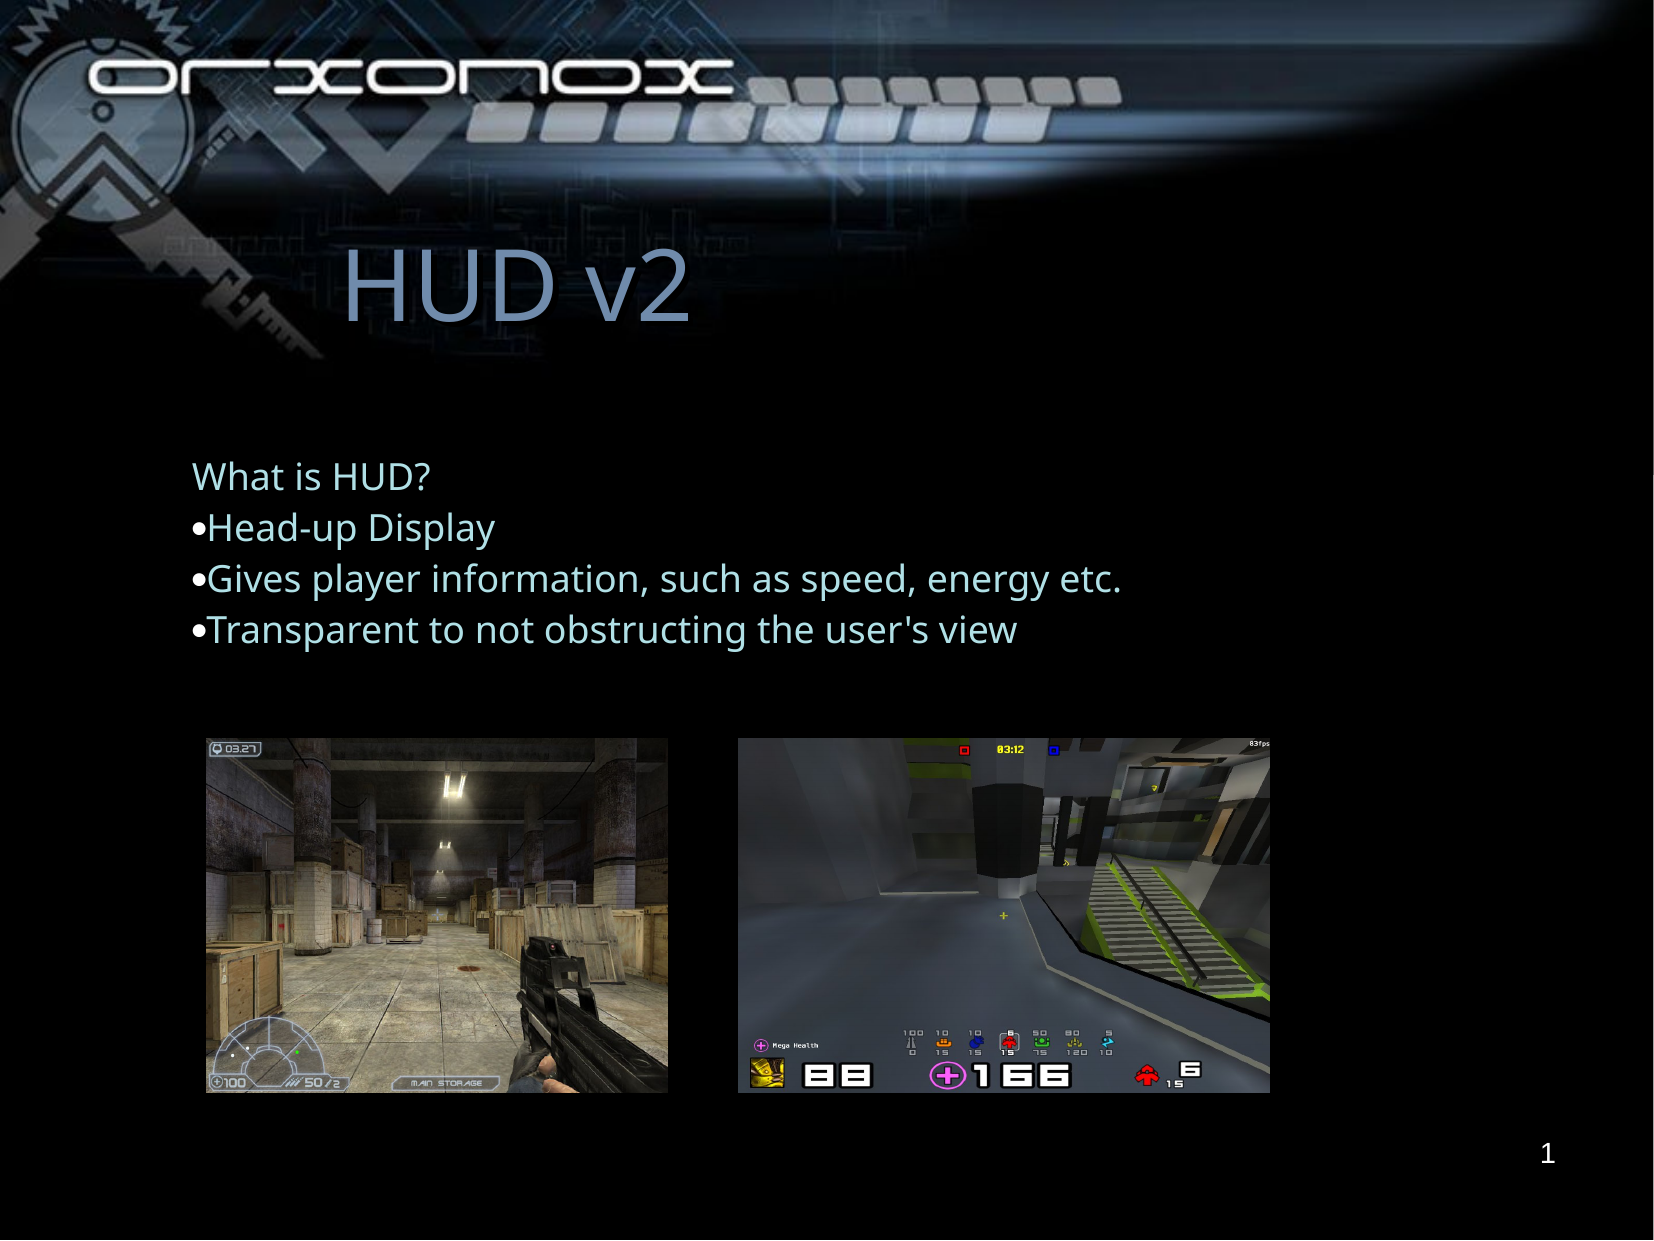

HUD v2
What is HUD?
Head-up Display
Gives player information, such as speed, energy etc.
Transparent to not obstructing the user's view